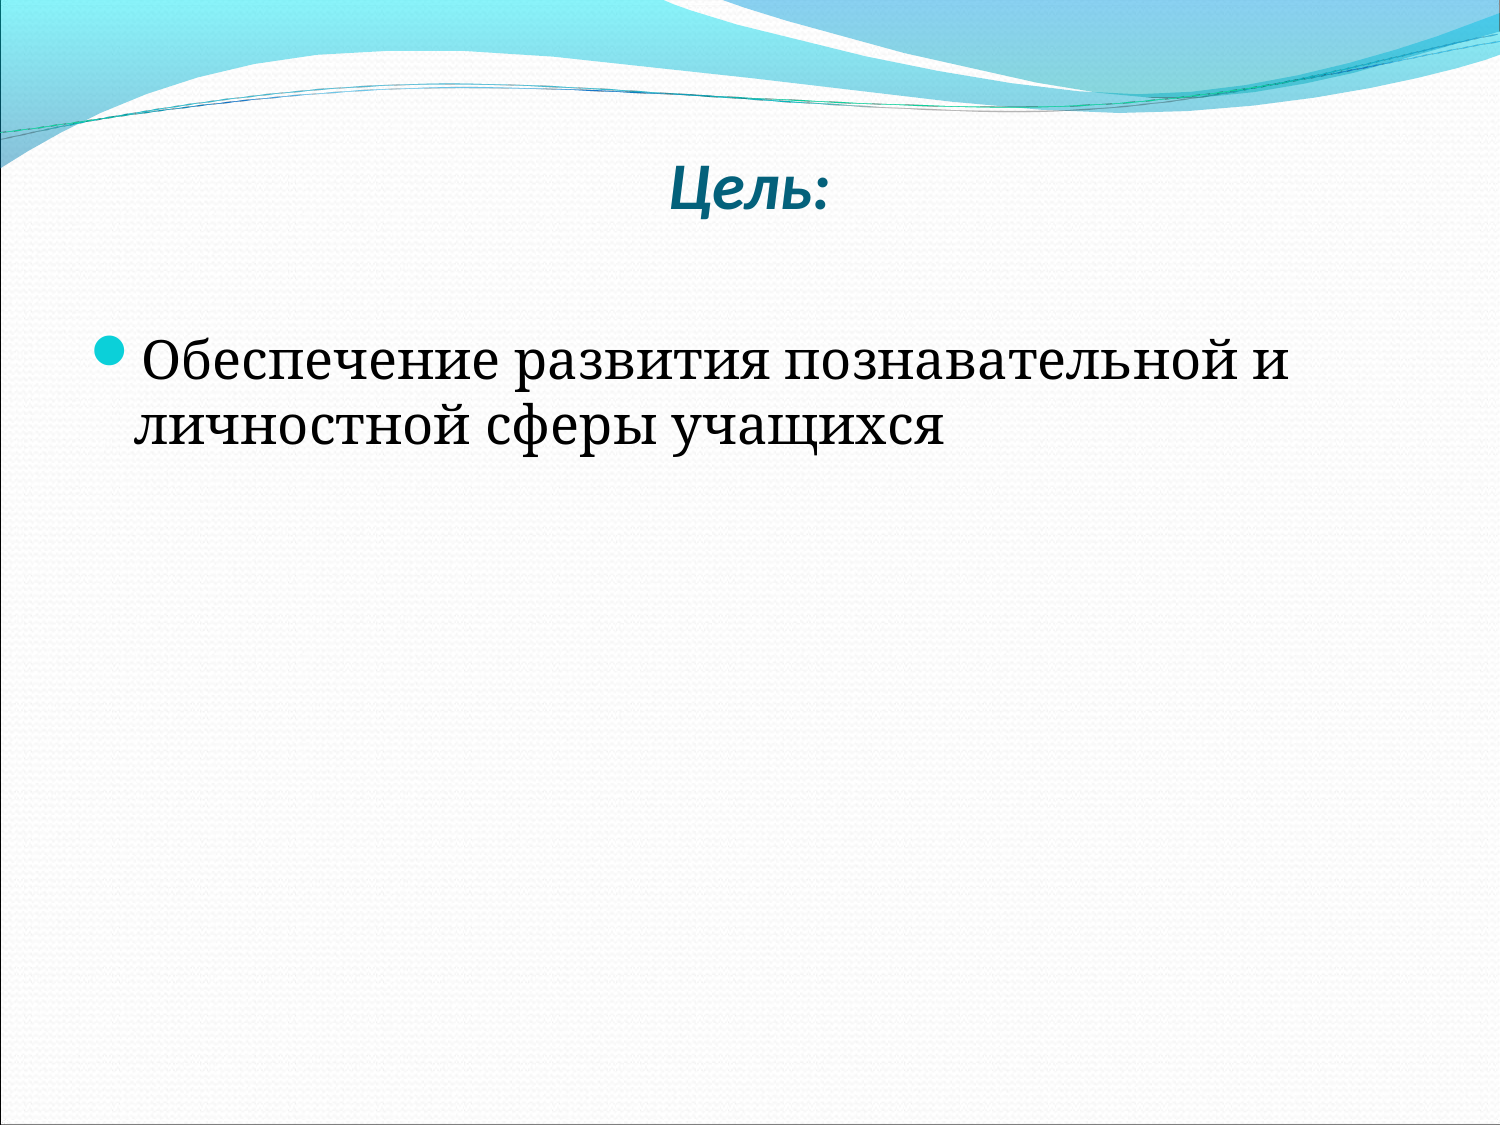

# Цель:
Обеспечение развития познавательной и личностной сферы учащихся